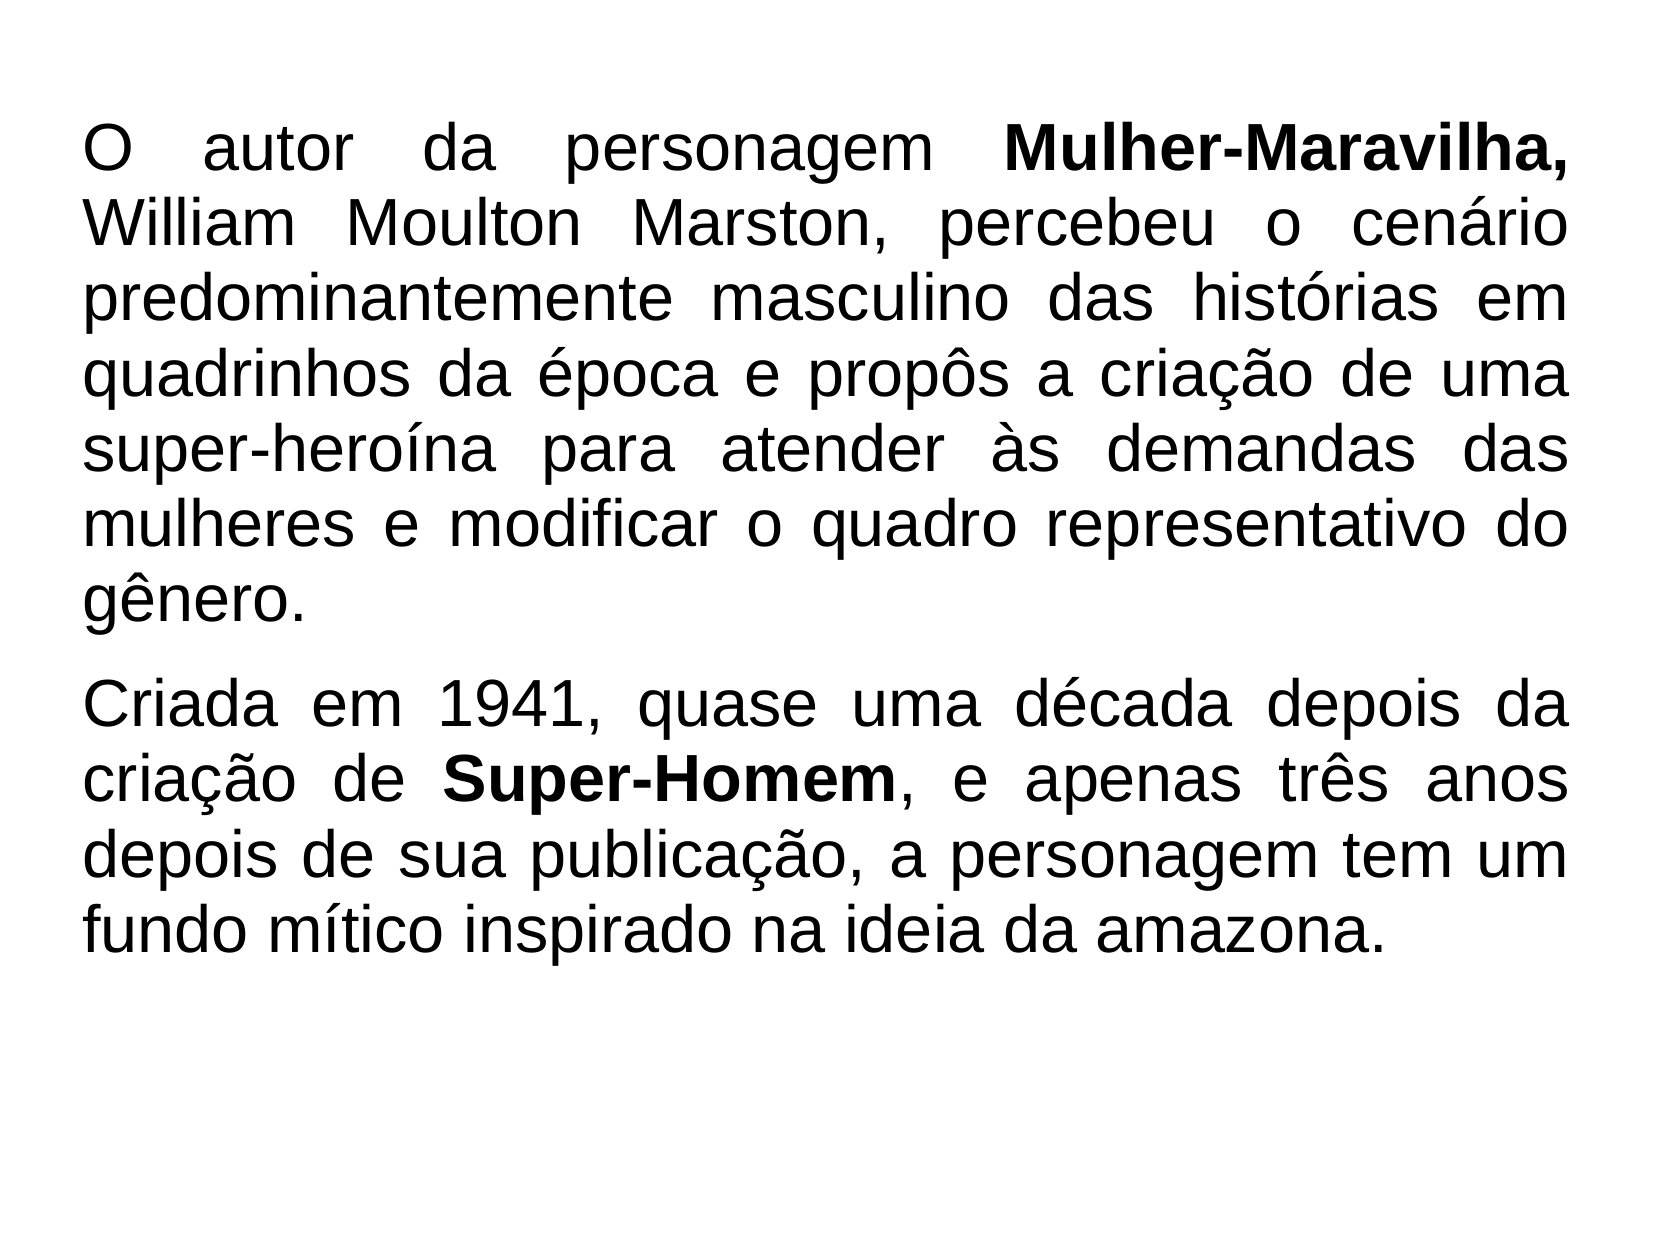

# O autor da personagem Mulher-Maravilha, William Moulton Marston, percebeu o cenário predominantemente masculino das histórias em quadrinhos da época e propôs a criação de uma super-heroína para atender às demandas das mulheres e modificar o quadro representativo do gênero.
Criada em 1941, quase uma década depois da criação de Super-Homem, e apenas três anos depois de sua publicação, a personagem tem um fundo mítico inspirado na ideia da amazona.